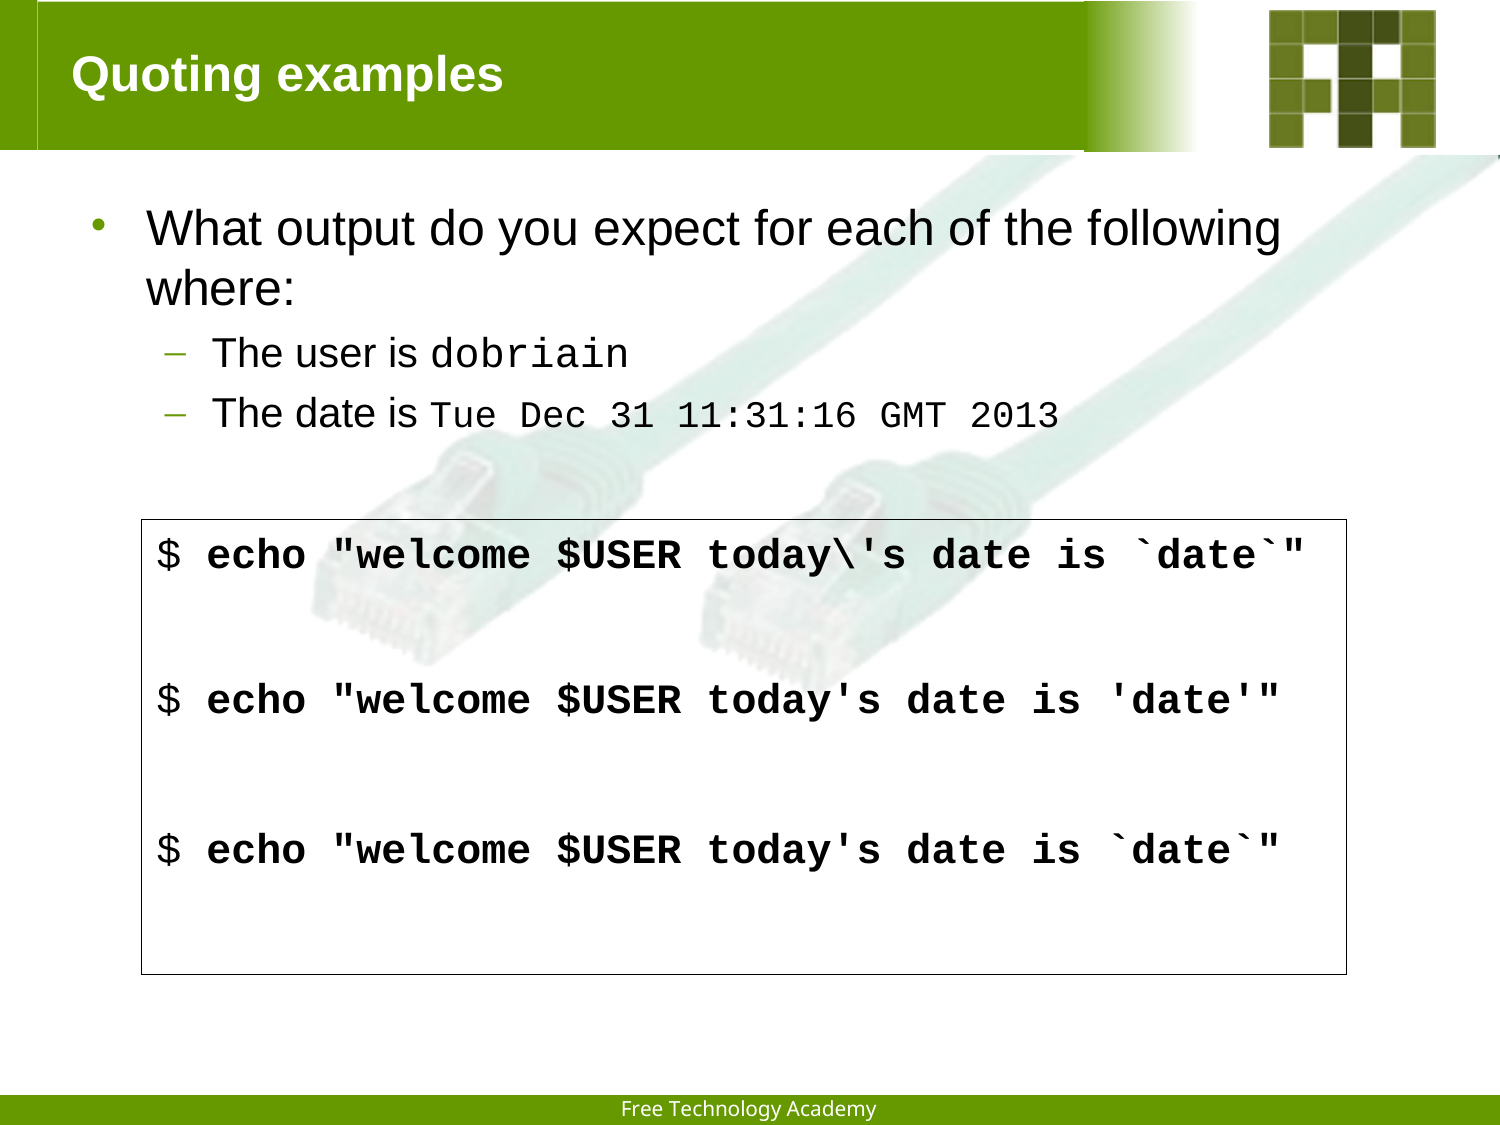

# Quoting examples
What output do you expect for each of the following where:
The user is dobriain
The date is Tue Dec 31 11:31:16 GMT 2013
$ echo "welcome $USER today\'s date is `date`"
$ echo "welcome $USER today's date is 'date'"
$ echo "welcome $USER today's date is `date`"